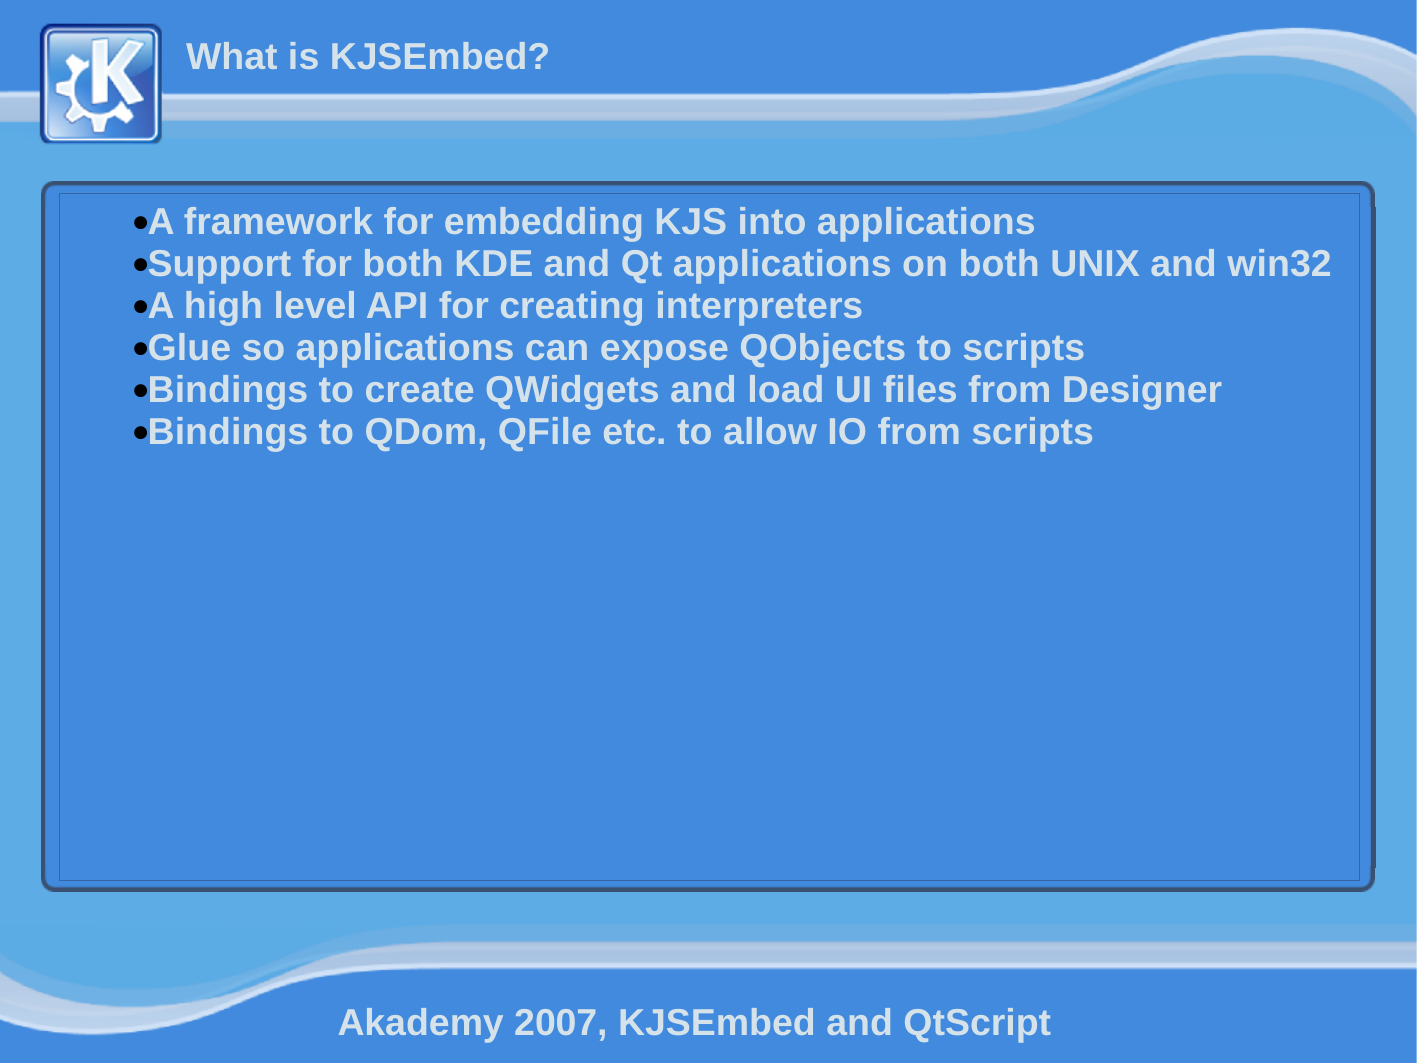

What is KJSEmbed?
A framework for embedding KJS into applications
Support for both KDE and Qt applications on both UNIX and win32
A high level API for creating interpreters
Glue so applications can expose QObjects to scripts
Bindings to create QWidgets and load UI files from Designer
Bindings to QDom, QFile etc. to allow IO from scripts